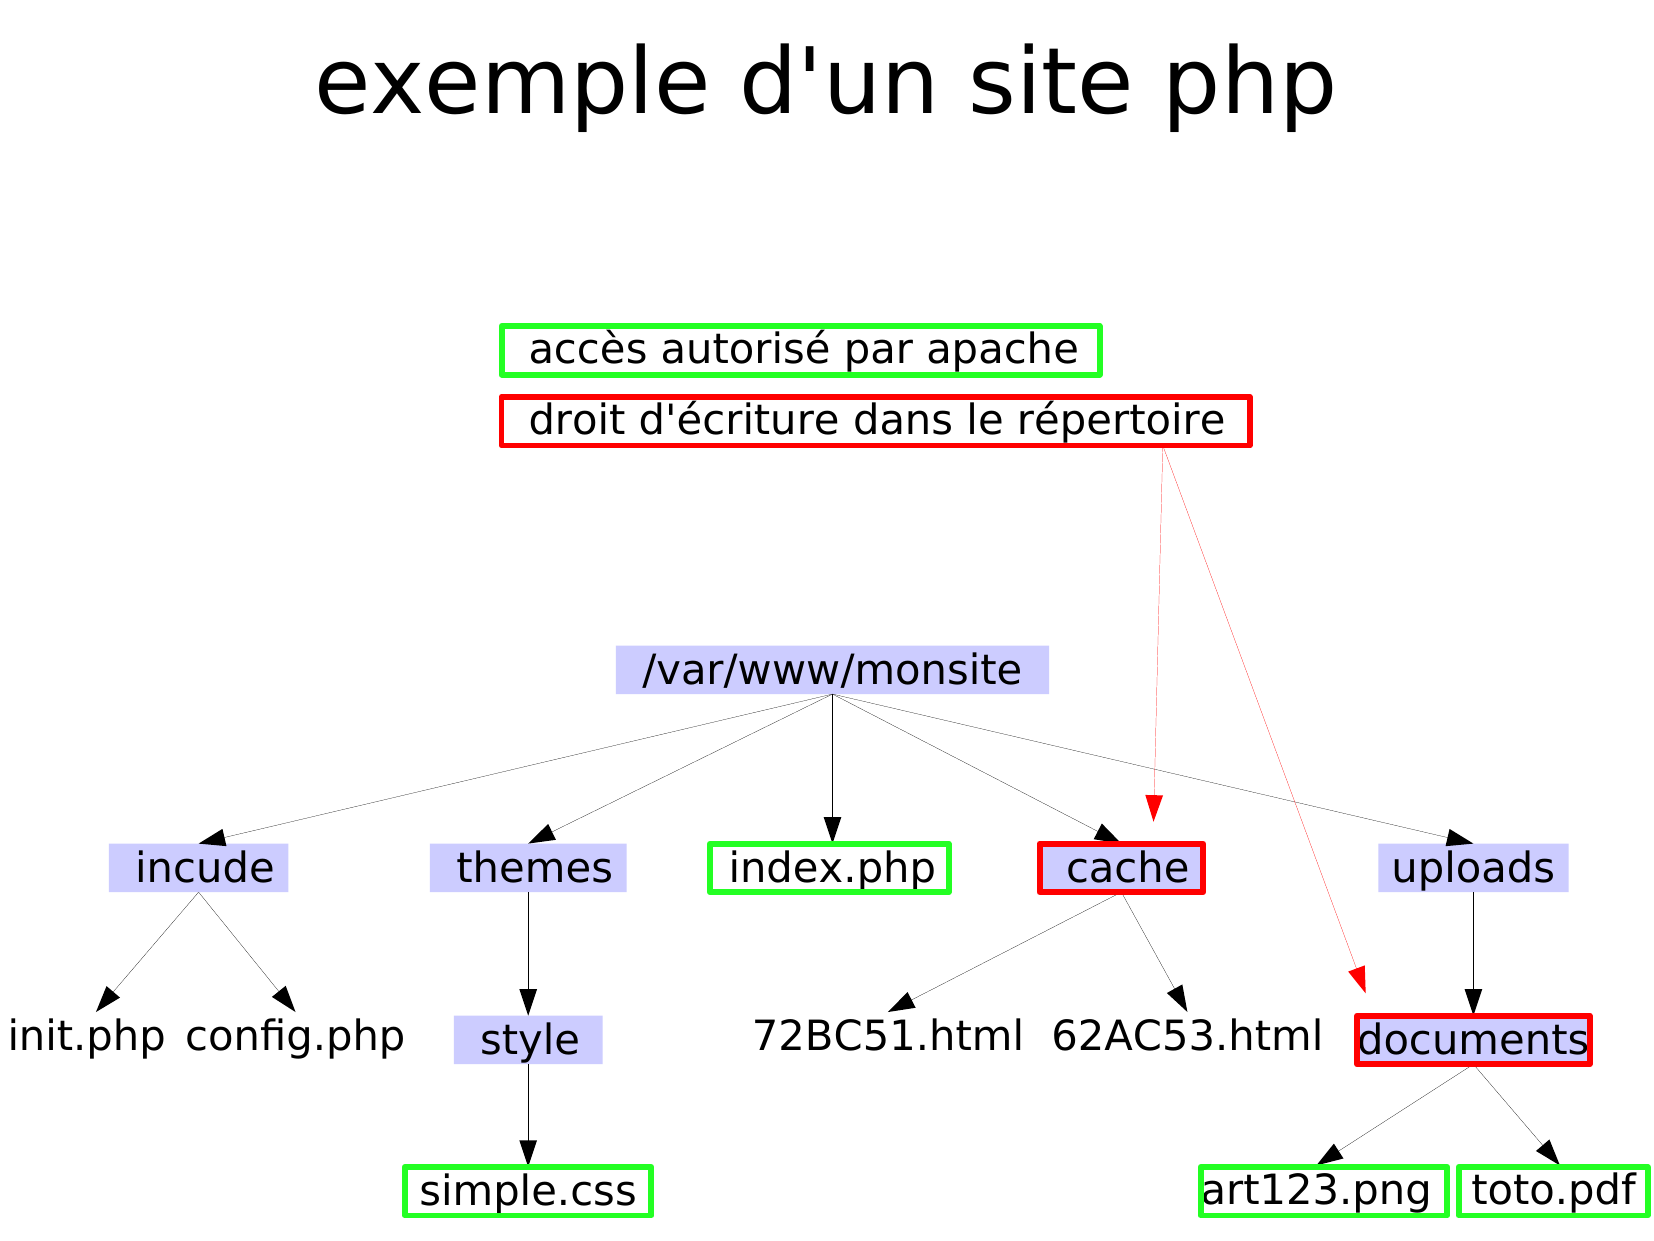

# exemple d'un site php
accès autorisé par apache
droit d'écriture dans le répertoire
 /var/www/monsite
 incude
 themes
index.php
 cache
 uploads
init.php
config.php
72BC51.html
62AC53.html
 style
documents
art123.png
toto.pdf
simple.css